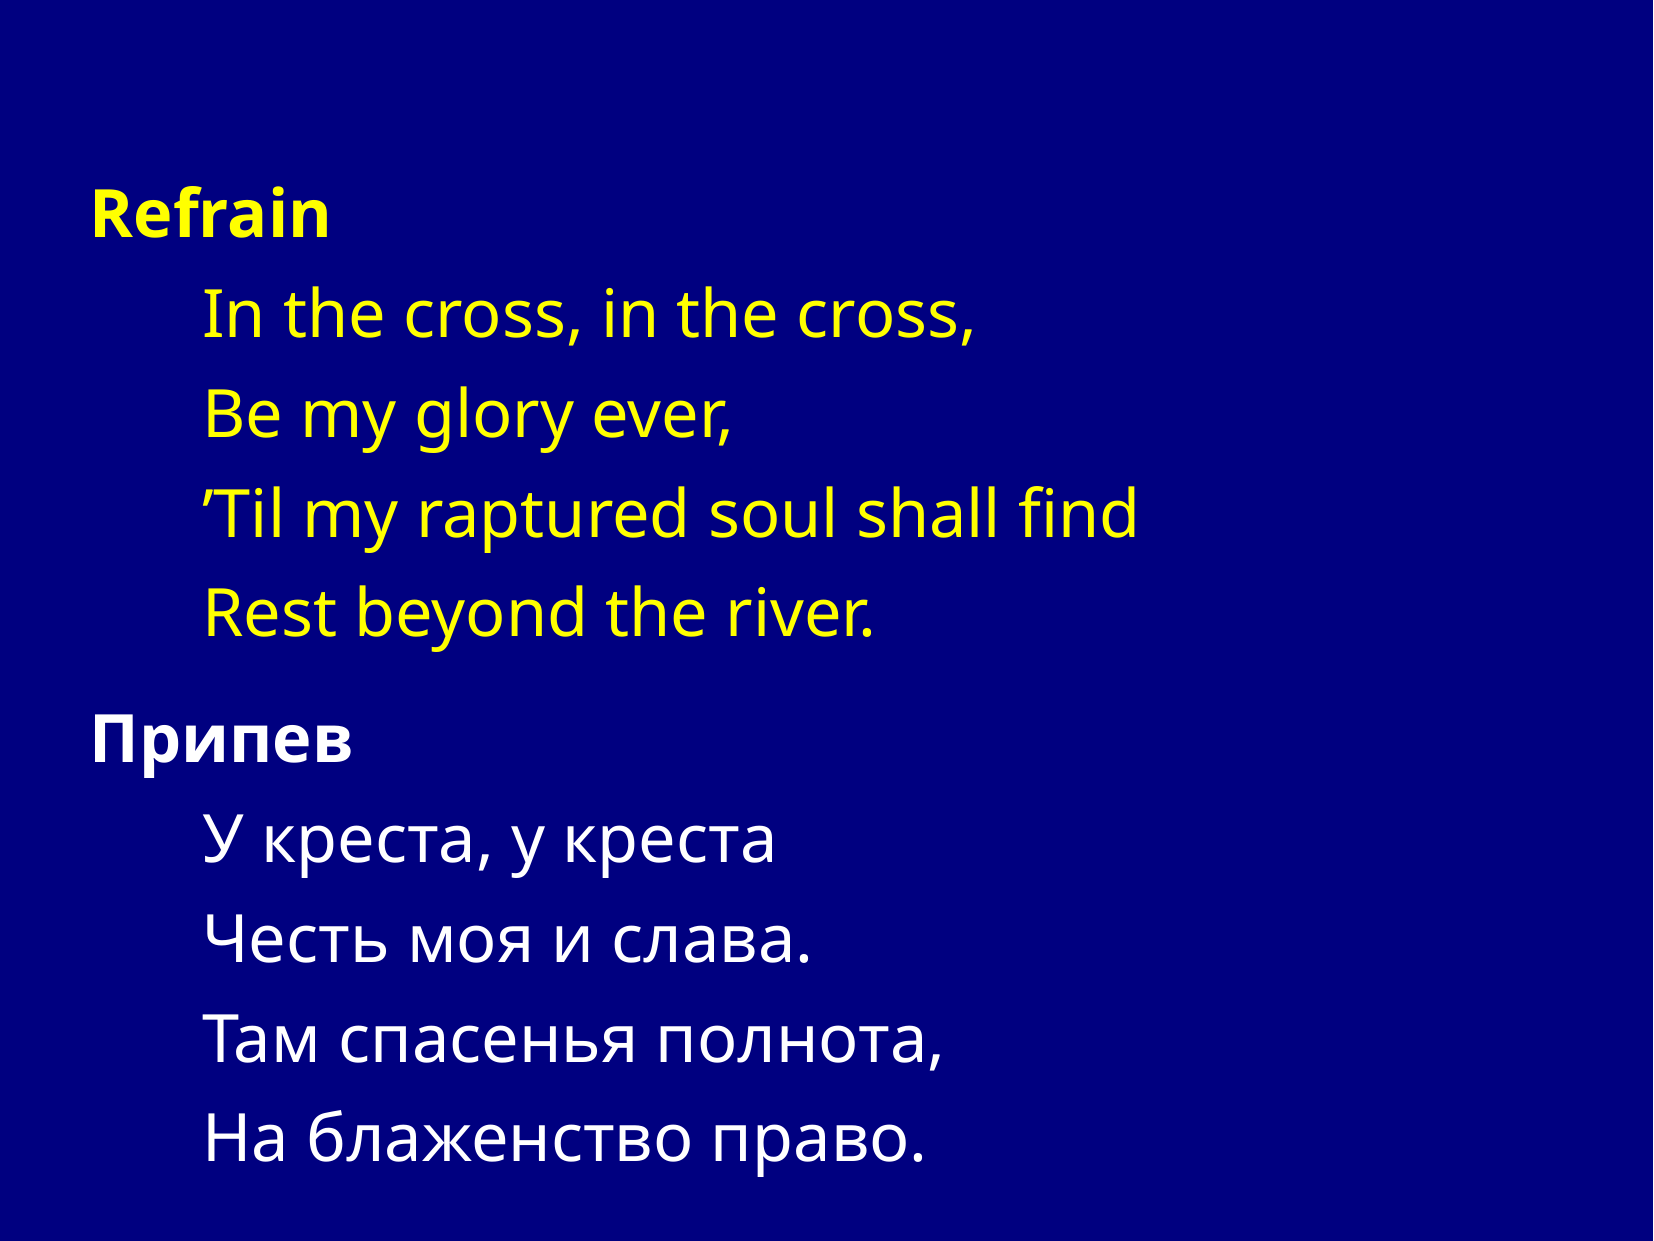

Refrain
	In the cross, in the cross,
	Be my glory ever,
	’Til my raptured soul shall find
	Rest beyond the river.
Припев
	У креста, у креста
	Честь моя и слава.
	Там спасенья полнота,
	На блаженство право.